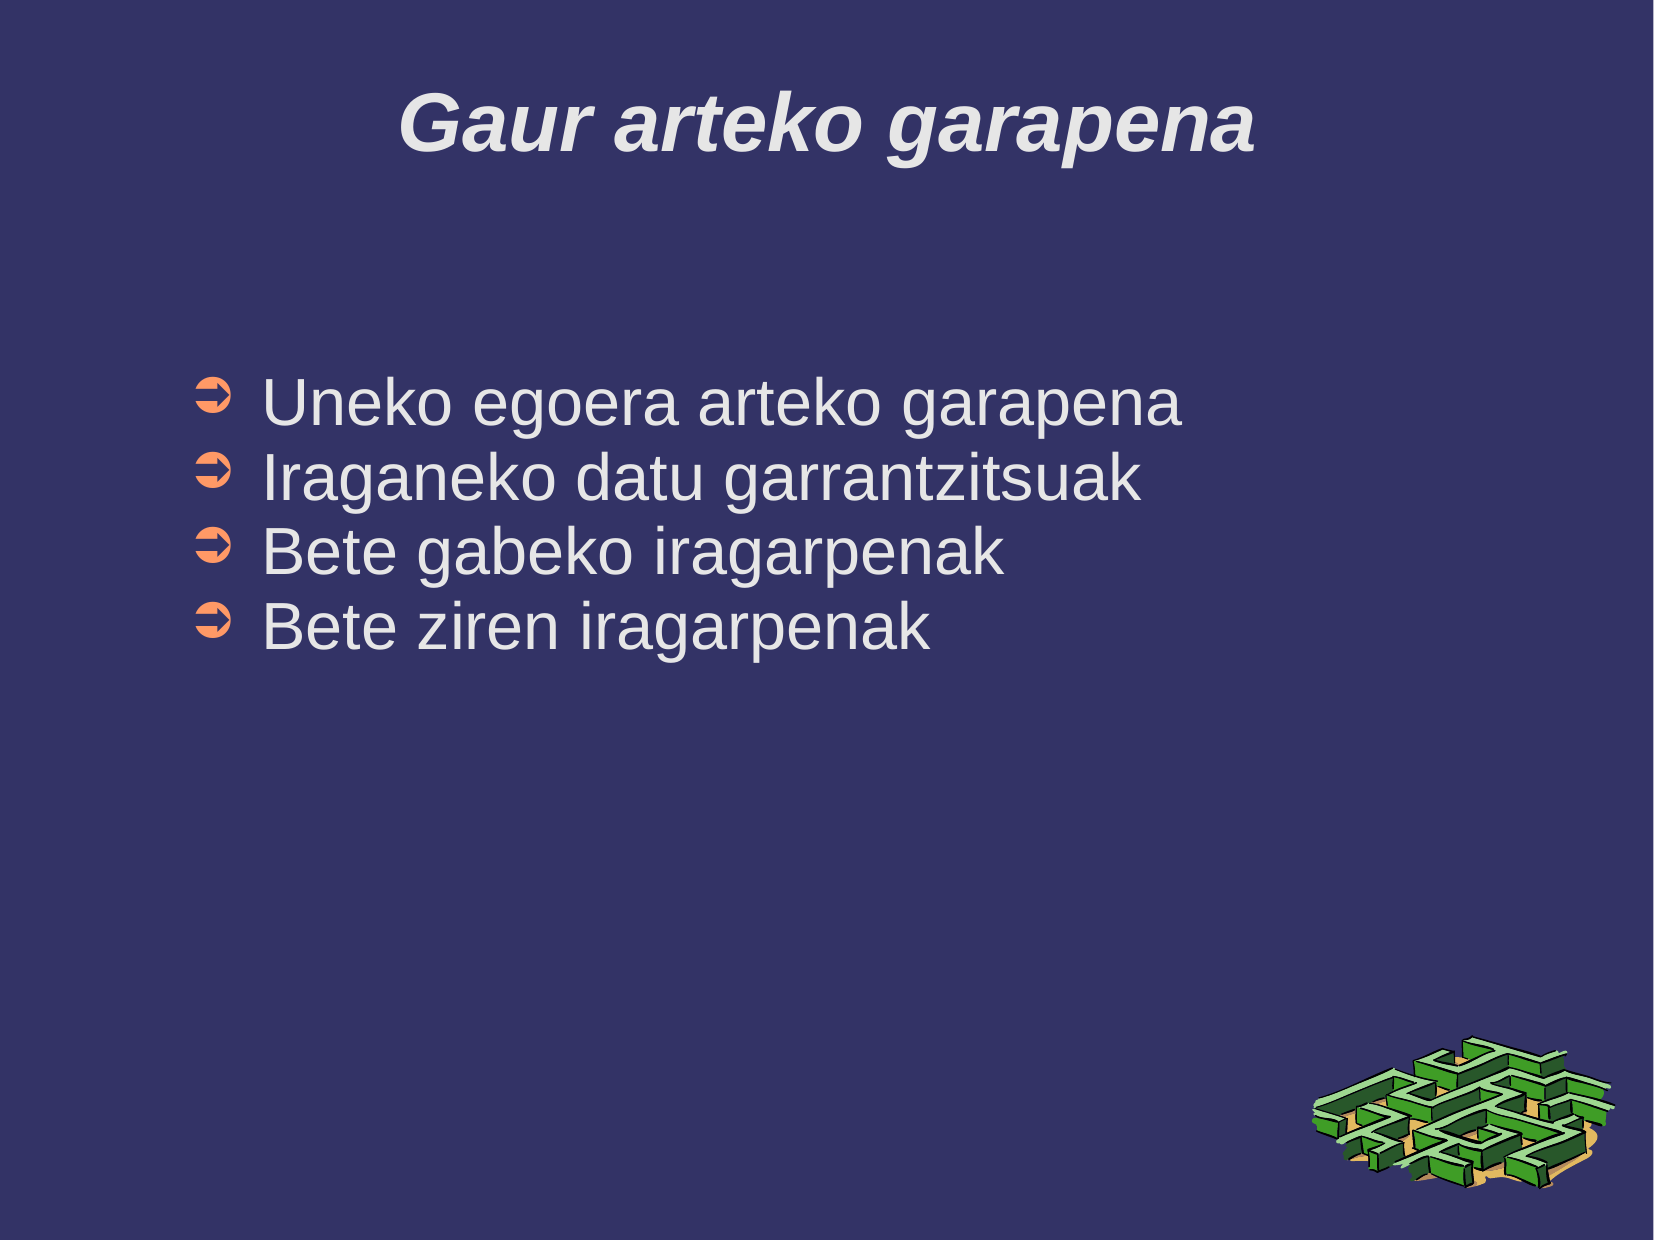

# Gaur arteko garapena
Uneko egoera arteko garapena
Iraganeko datu garrantzitsuak
Bete gabeko iragarpenak
Bete ziren iragarpenak